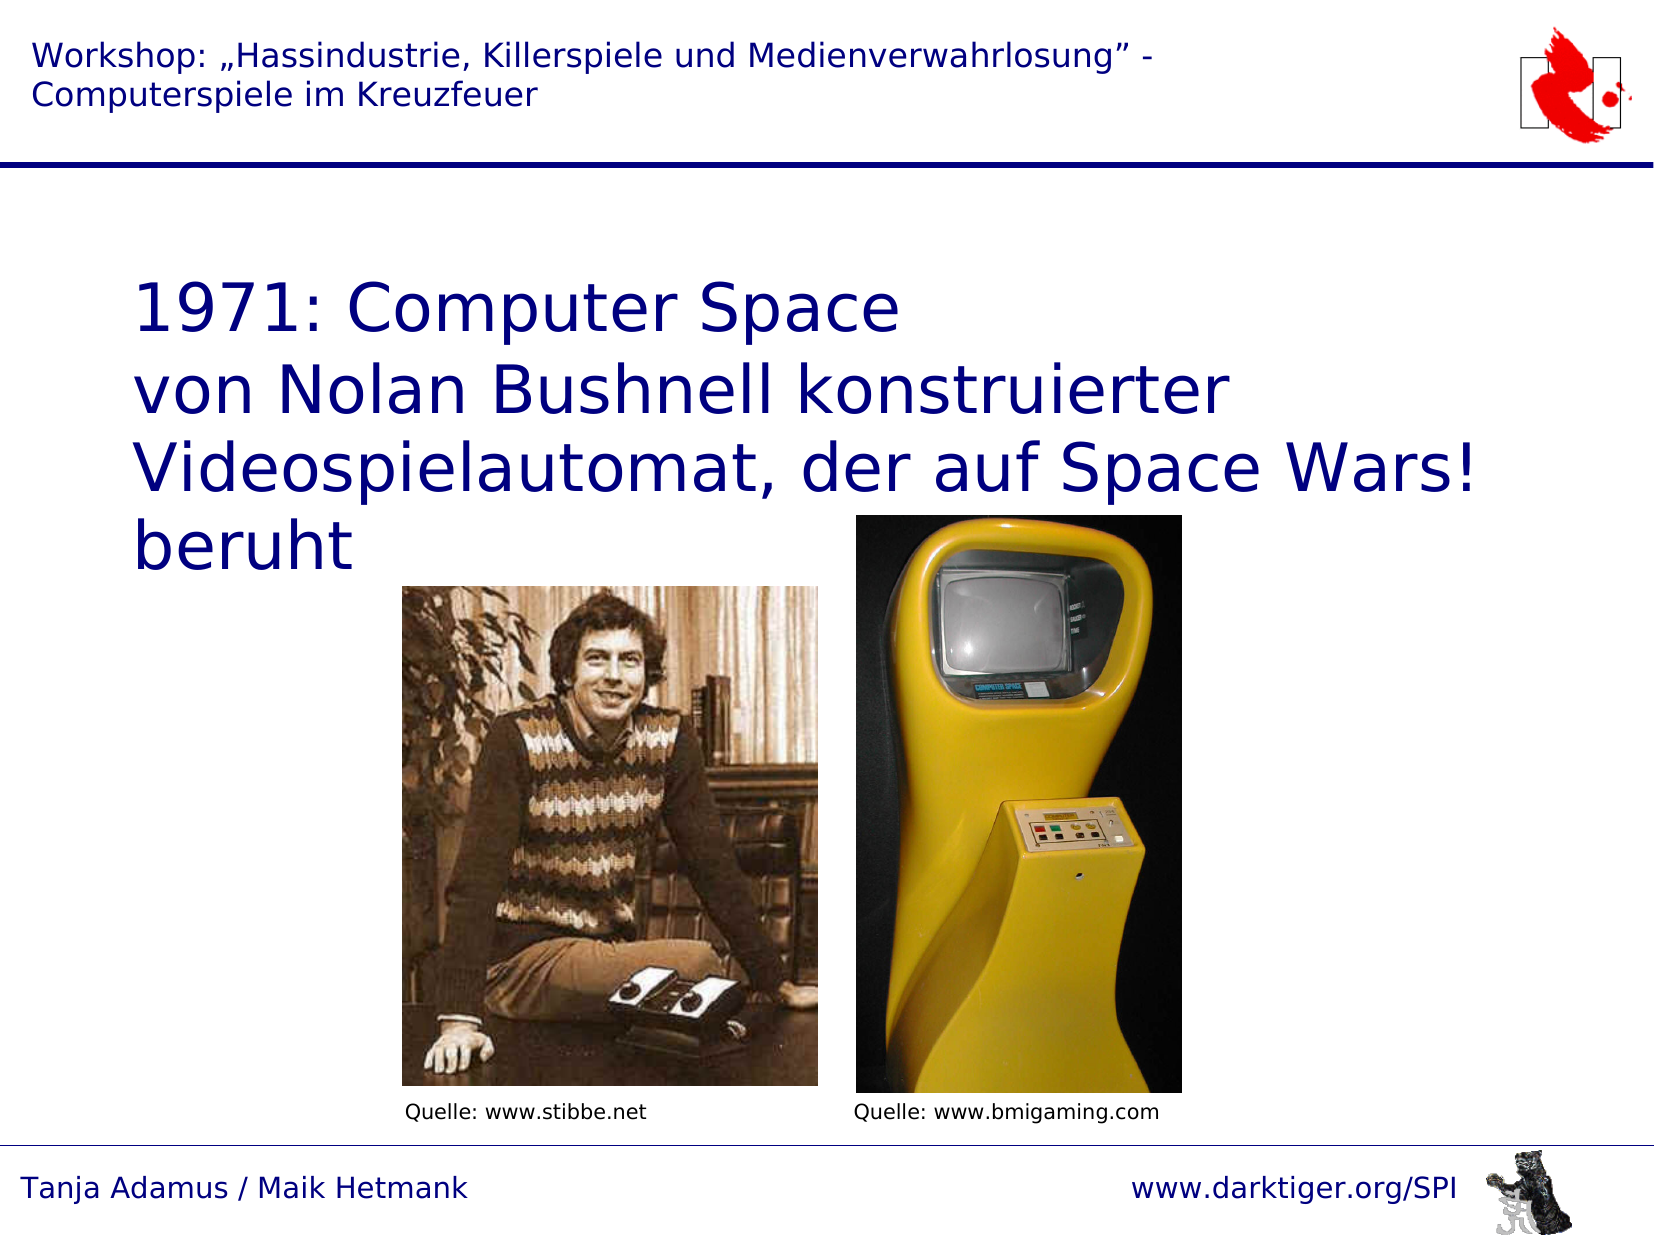

Workshop: „Hassindustrie, Killerspiele und Medienverwahrlosung” - Computerspiele im Kreuzfeuer
1971: Computer Space
von Nolan Bushnell konstruierter Videospielautomat, der auf Space Wars! beruht
Quelle: www.stibbe.net
Quelle: www.bmigaming.com